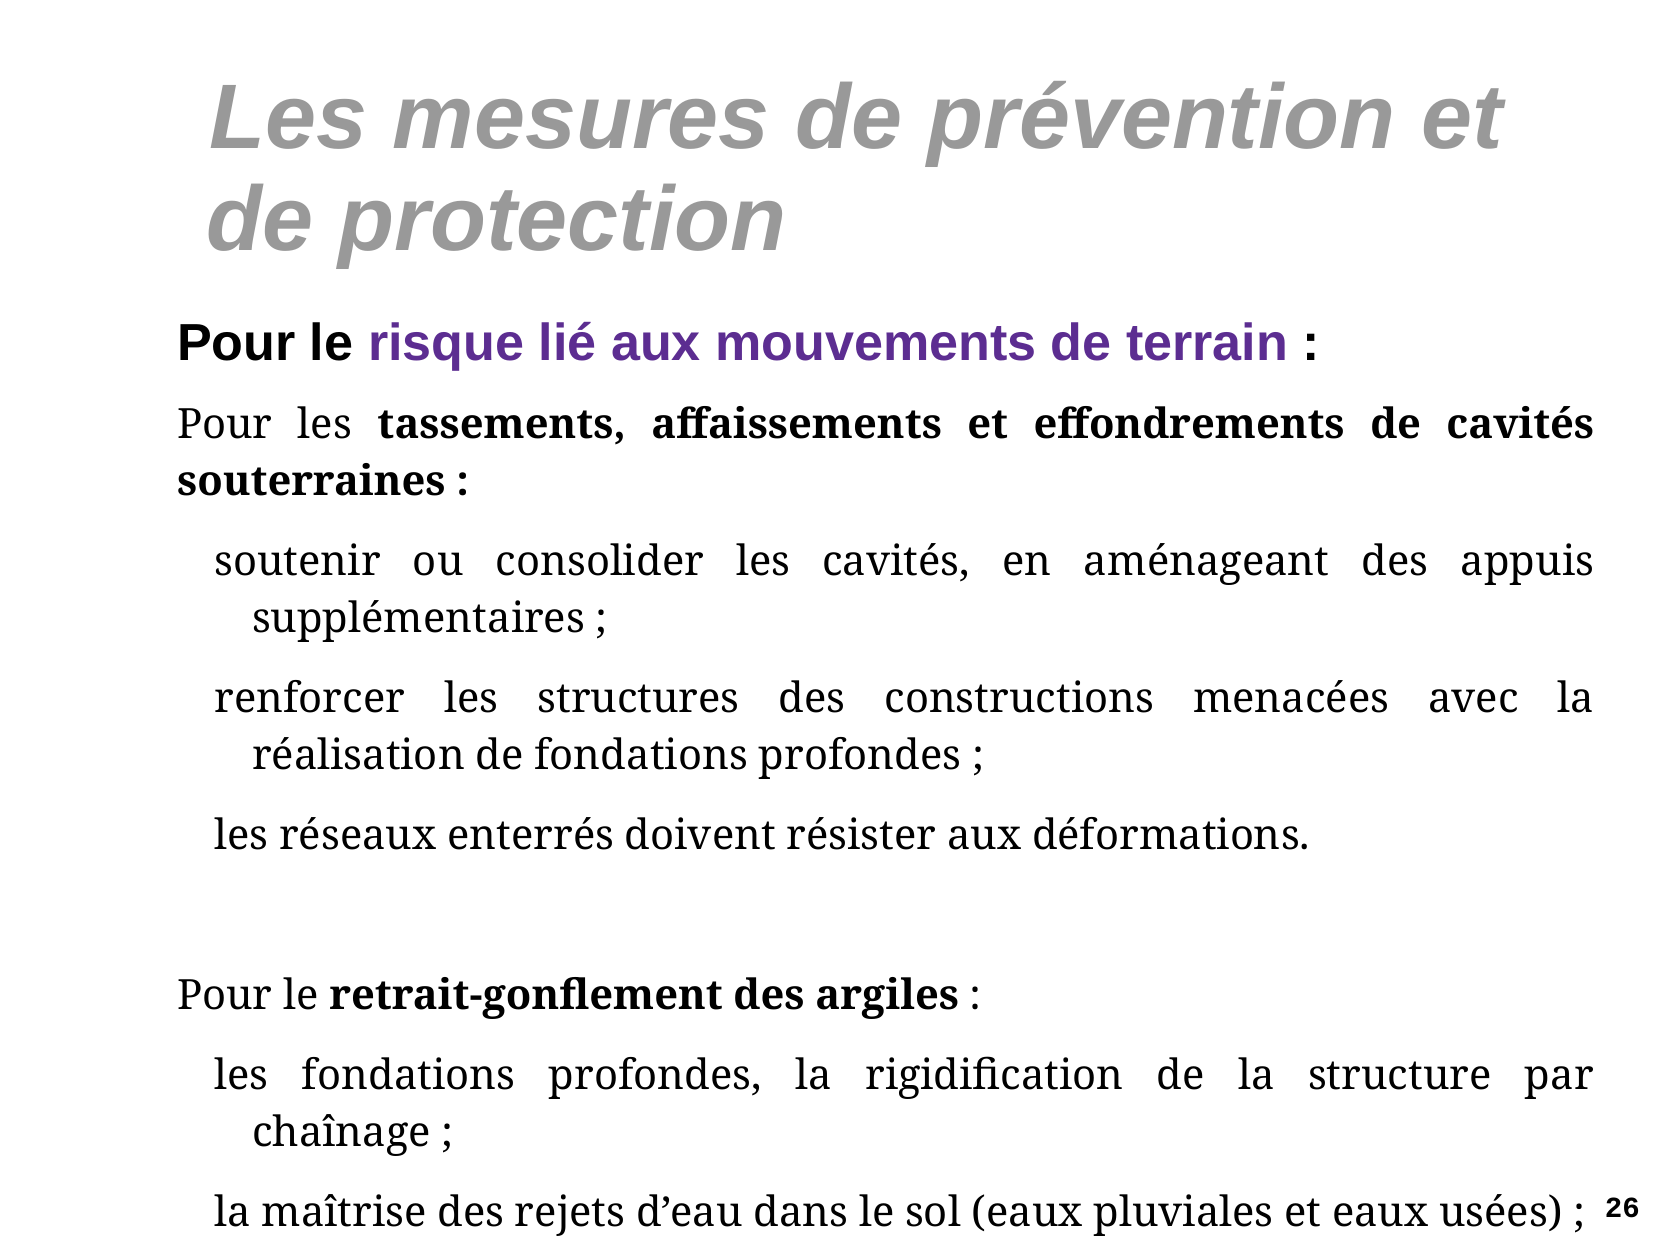

# Les mesures de prévention et de protection
Pour le risque lié aux mouvements de terrain :
Pour les tassements, affaissements et effondrements de cavités souterraines :
soutenir ou consolider les cavités, en aménageant des appuis supplémentaires ;
renforcer les structures des constructions menacées avec la réalisation de fondations profondes ;
les réseaux enterrés doivent résister aux déformations.
Pour le retrait-gonflement des argiles :
les fondations profondes, la rigidification de la structure par chaînage ;
la maîtrise des rejets d’eau dans le sol (eaux pluviales et eaux usées) ;
le contrôle de la végétation arborescente ;
l’étanchéification des pourtours des maisons.